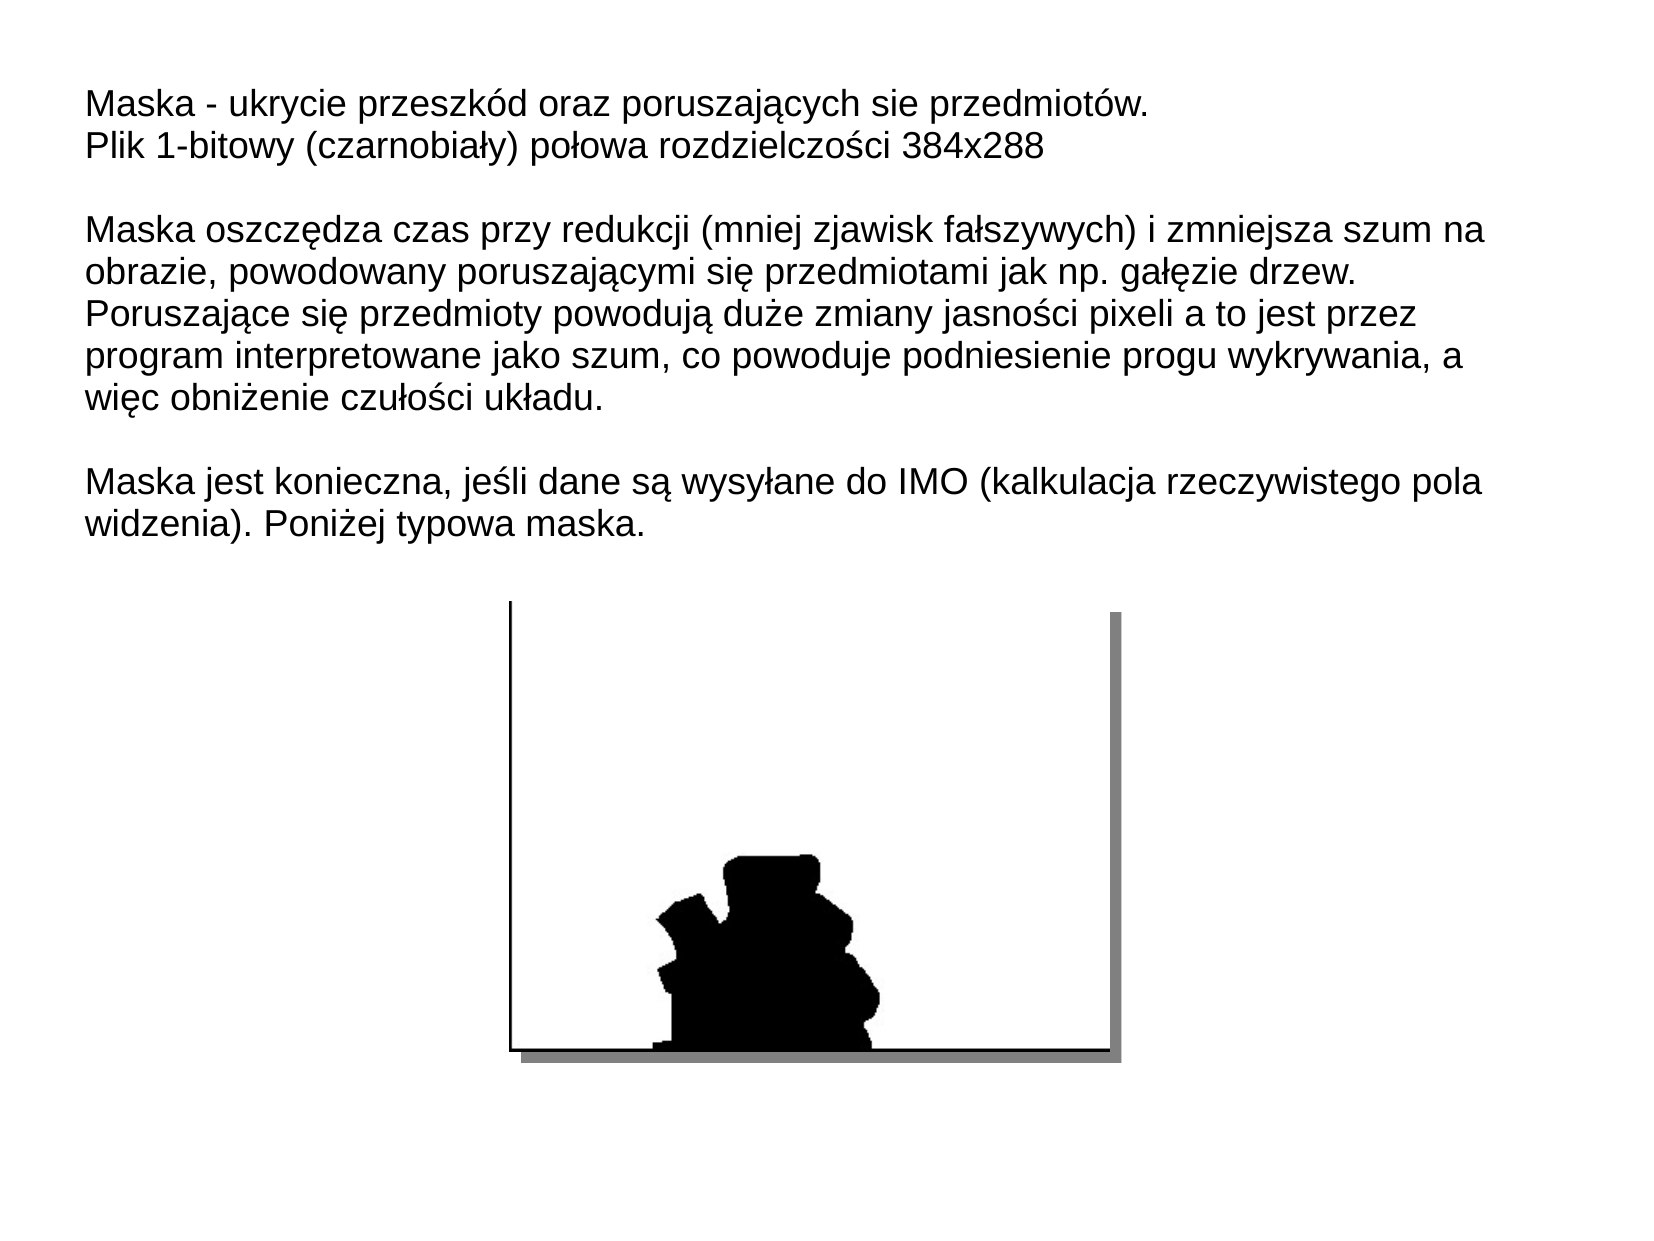

Maska - ukrycie przeszkód oraz poruszających sie przedmiotów.
Plik 1-bitowy (czarnobiały) połowa rozdzielczości 384x288
Maska oszczędza czas przy redukcji (mniej zjawisk fałszywych) i zmniejsza szum na obrazie, powodowany poruszającymi się przedmiotami jak np. gałęzie drzew. Poruszające się przedmioty powodują duże zmiany jasności pixeli a to jest przez program interpretowane jako szum, co powoduje podniesienie progu wykrywania, a więc obniżenie czułości układu.
Maska jest konieczna, jeśli dane są wysyłane do IMO (kalkulacja rzeczywistego pola widzenia). Poniżej typowa maska.